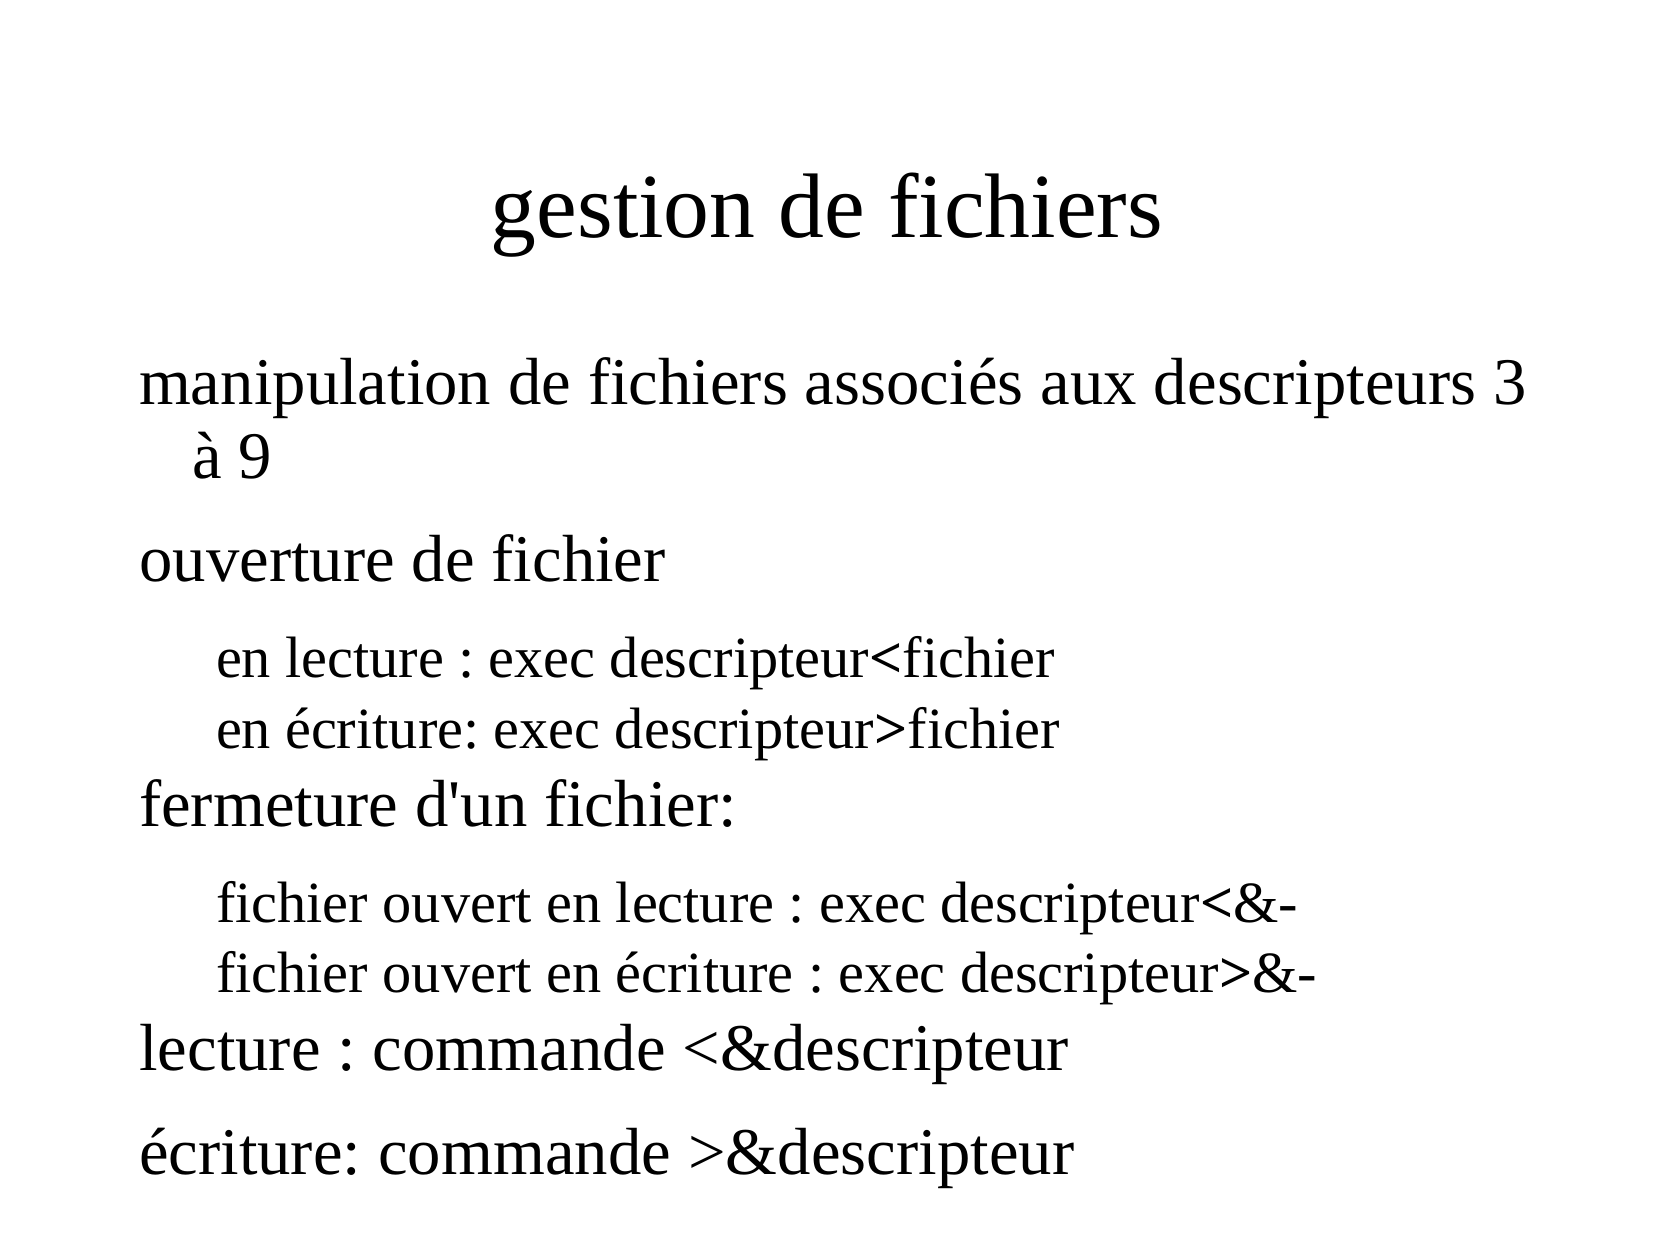

# gestion de fichiers
manipulation de fichiers associés aux descripteurs 3 à 9
ouverture de fichier
en lecture : exec descripteur<fichier
en écriture: exec descripteur>fichier
fermeture d'un fichier:
fichier ouvert en lecture : exec descripteur<&-
fichier ouvert en écriture : exec descripteur>&-
lecture : commande <&descripteur
écriture: commande >&descripteur